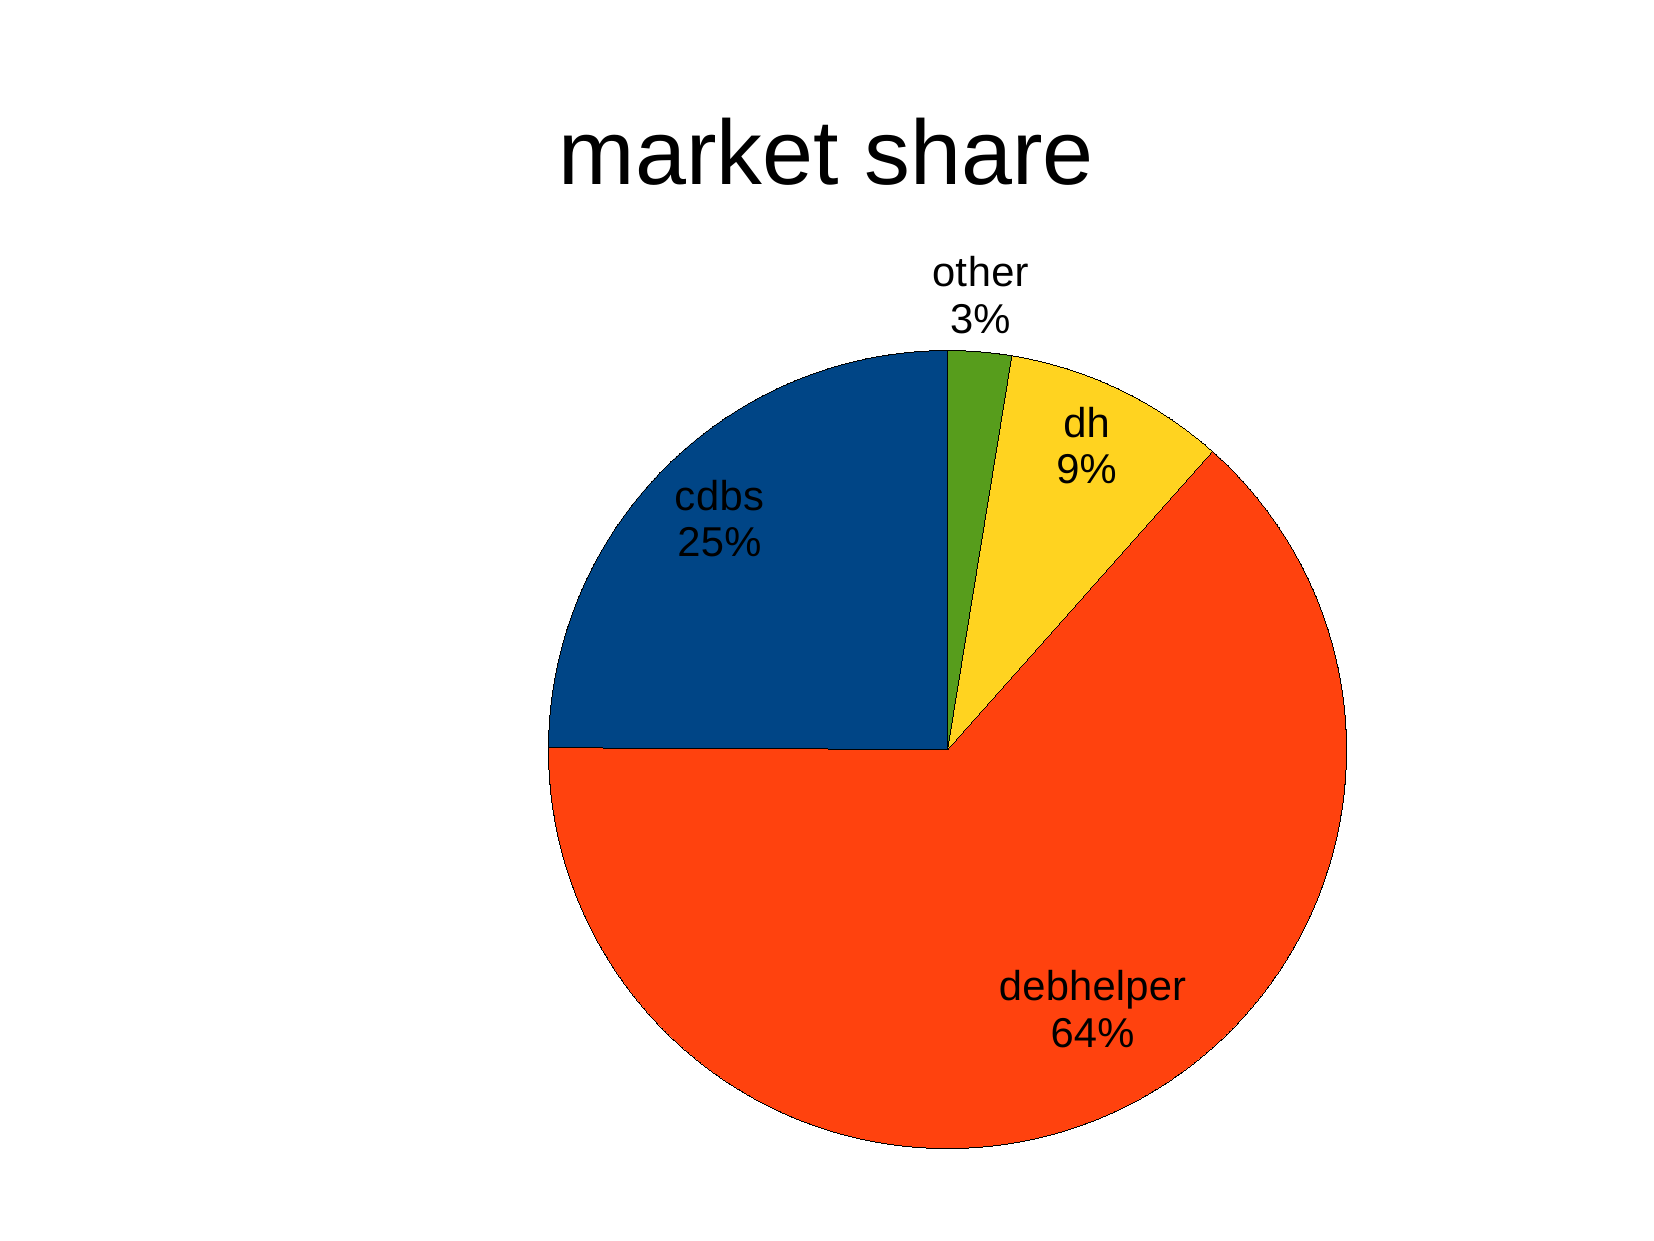

# market share
### Chart
| Category | Column 1 |
|---|---|
| cdbs | 3386.0 |
| debhelper | 8626.0 |
| dh | 1220.0 |
| other | 350.0 |